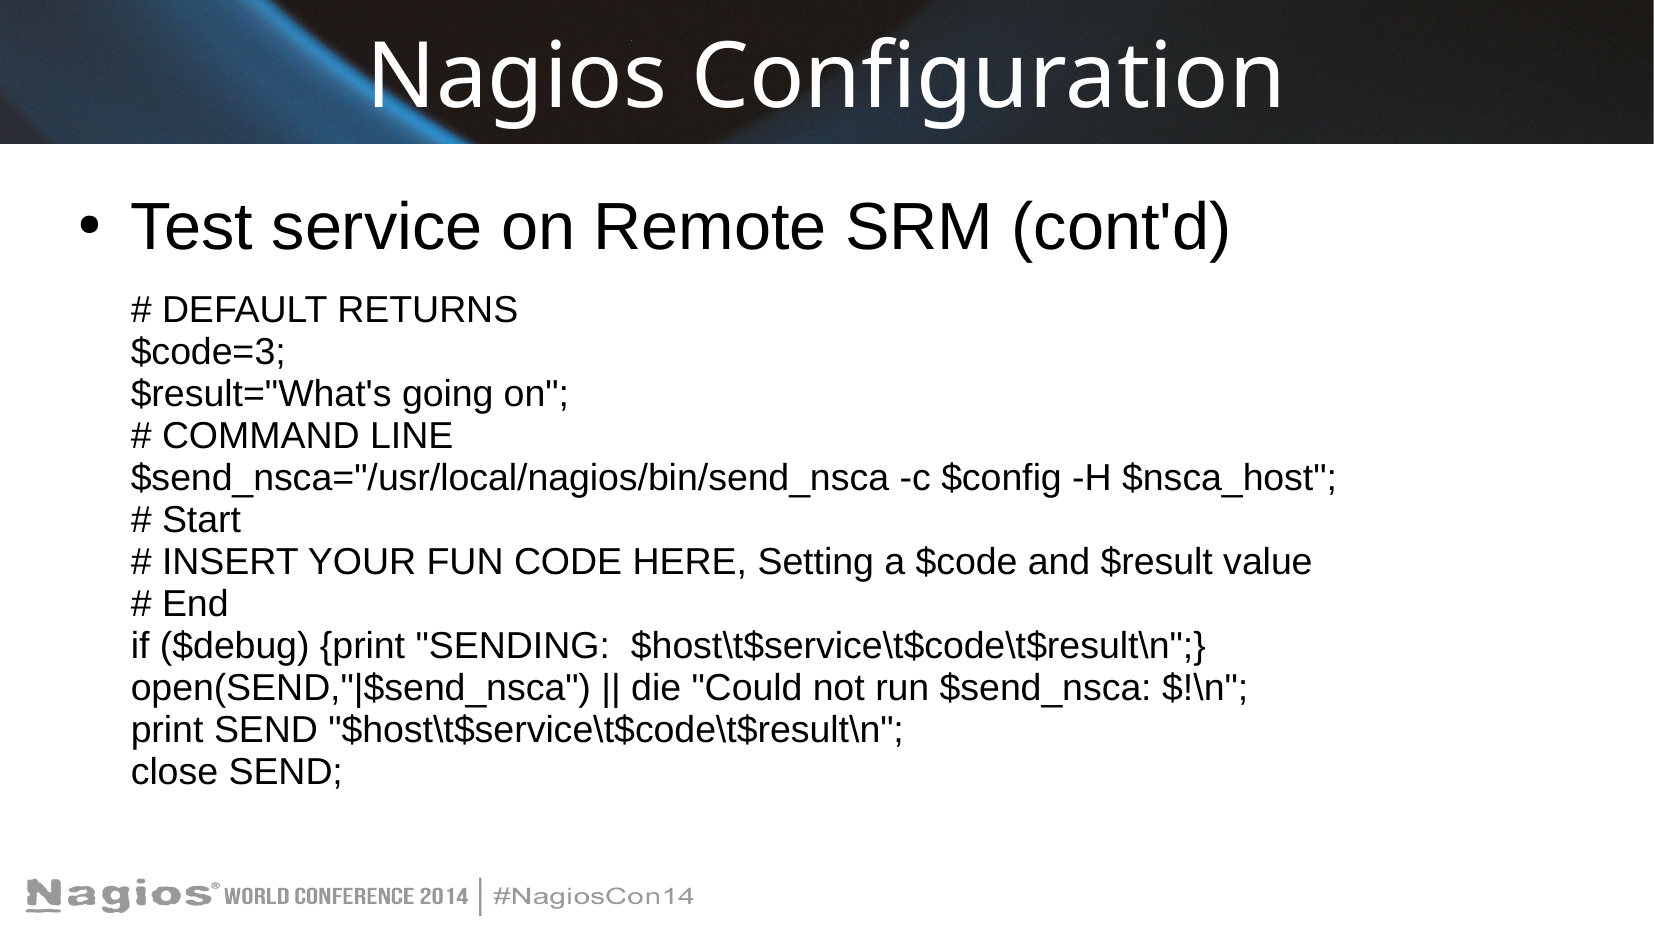

# Nagios Configuration
Test service on Remote SRM (cont'd)
# DEFAULT RETURNS $code=3; $result="What's going on"; # COMMAND LINE $send_nsca="/usr/local/nagios/bin/send_nsca -c $config -H $nsca_host"; # Start # INSERT YOUR FUN CODE HERE, Setting a $code and $result value # End if ($debug) {print "SENDING: $host\t$service\t$code\t$result\n";} open(SEND,"|$send_nsca") || die "Could not run $send_nsca: $!\n"; print SEND "$host\t$service\t$code\t$result\n"; close SEND;